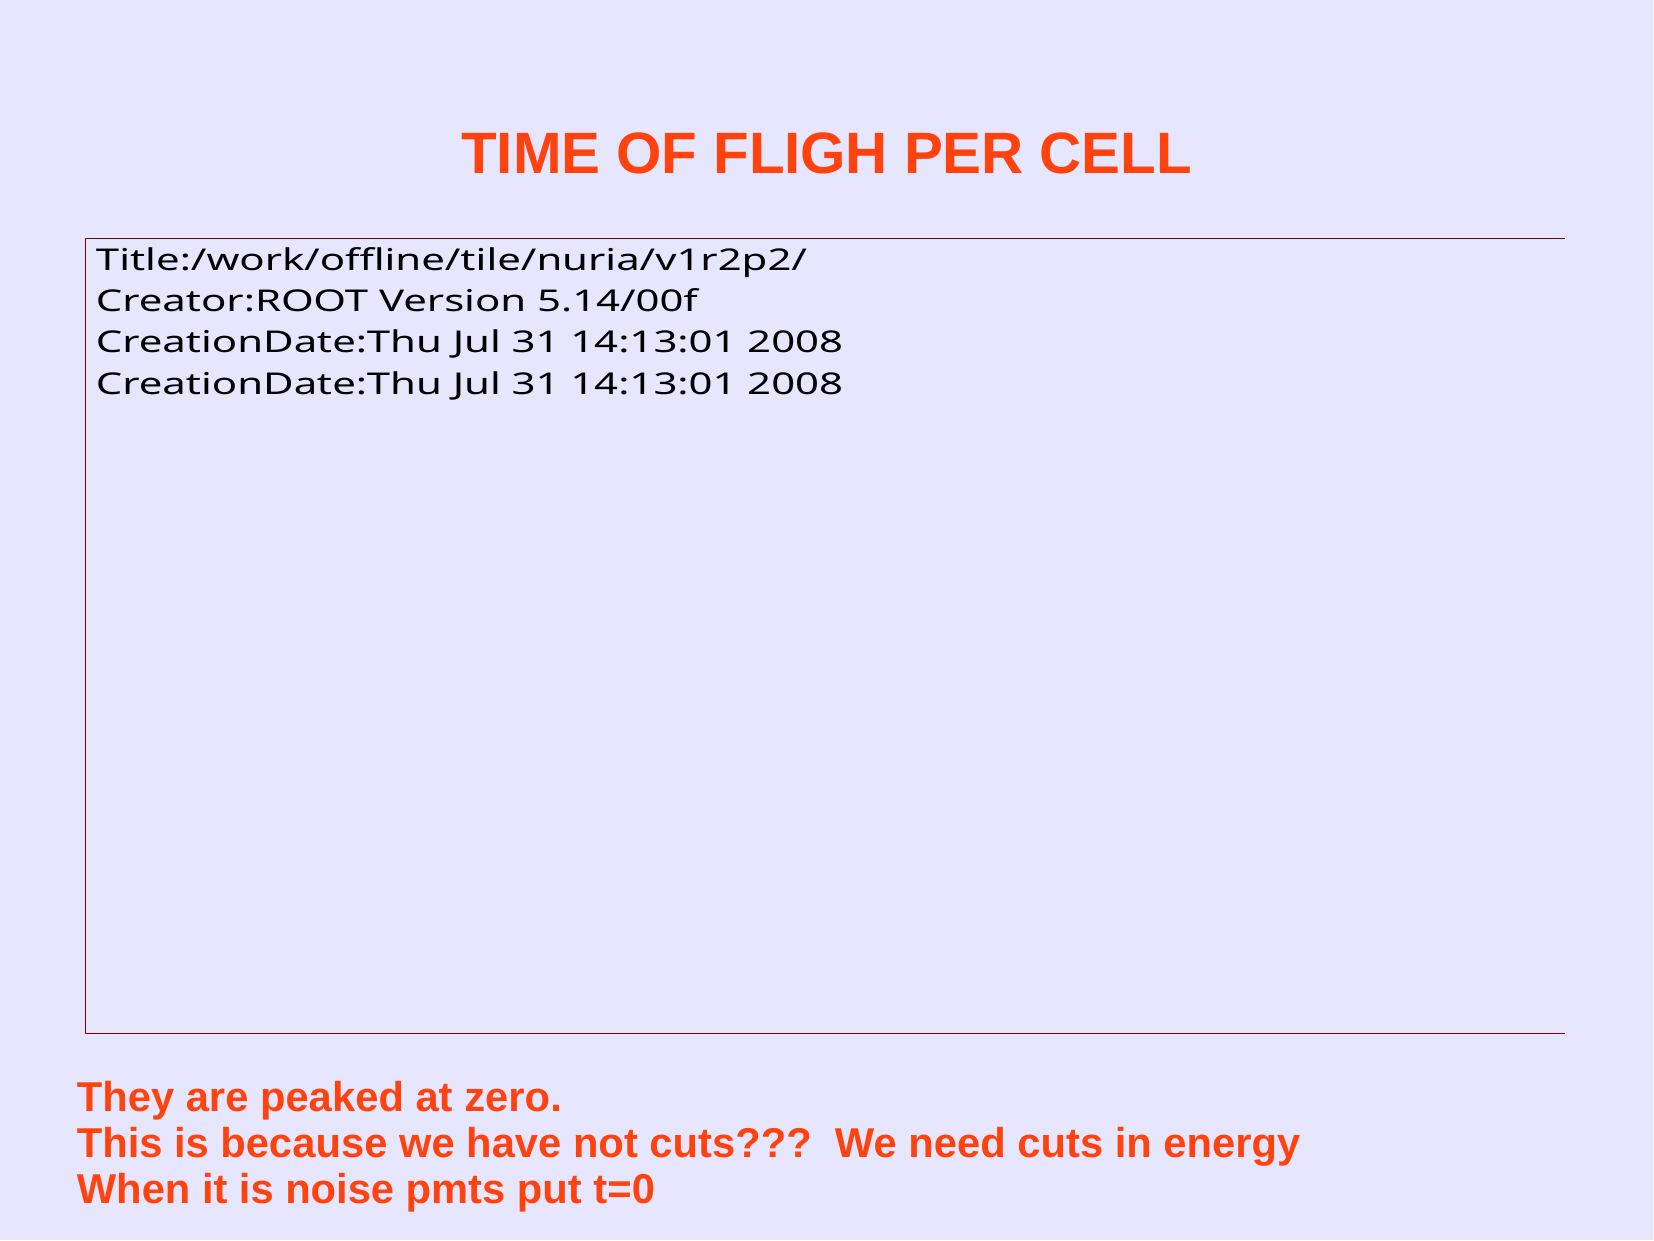

# TIME OF FLIGH PER CELL
They are peaked at zero.
This is because we have not cuts??? We need cuts in energy
When it is noise pmts put t=0